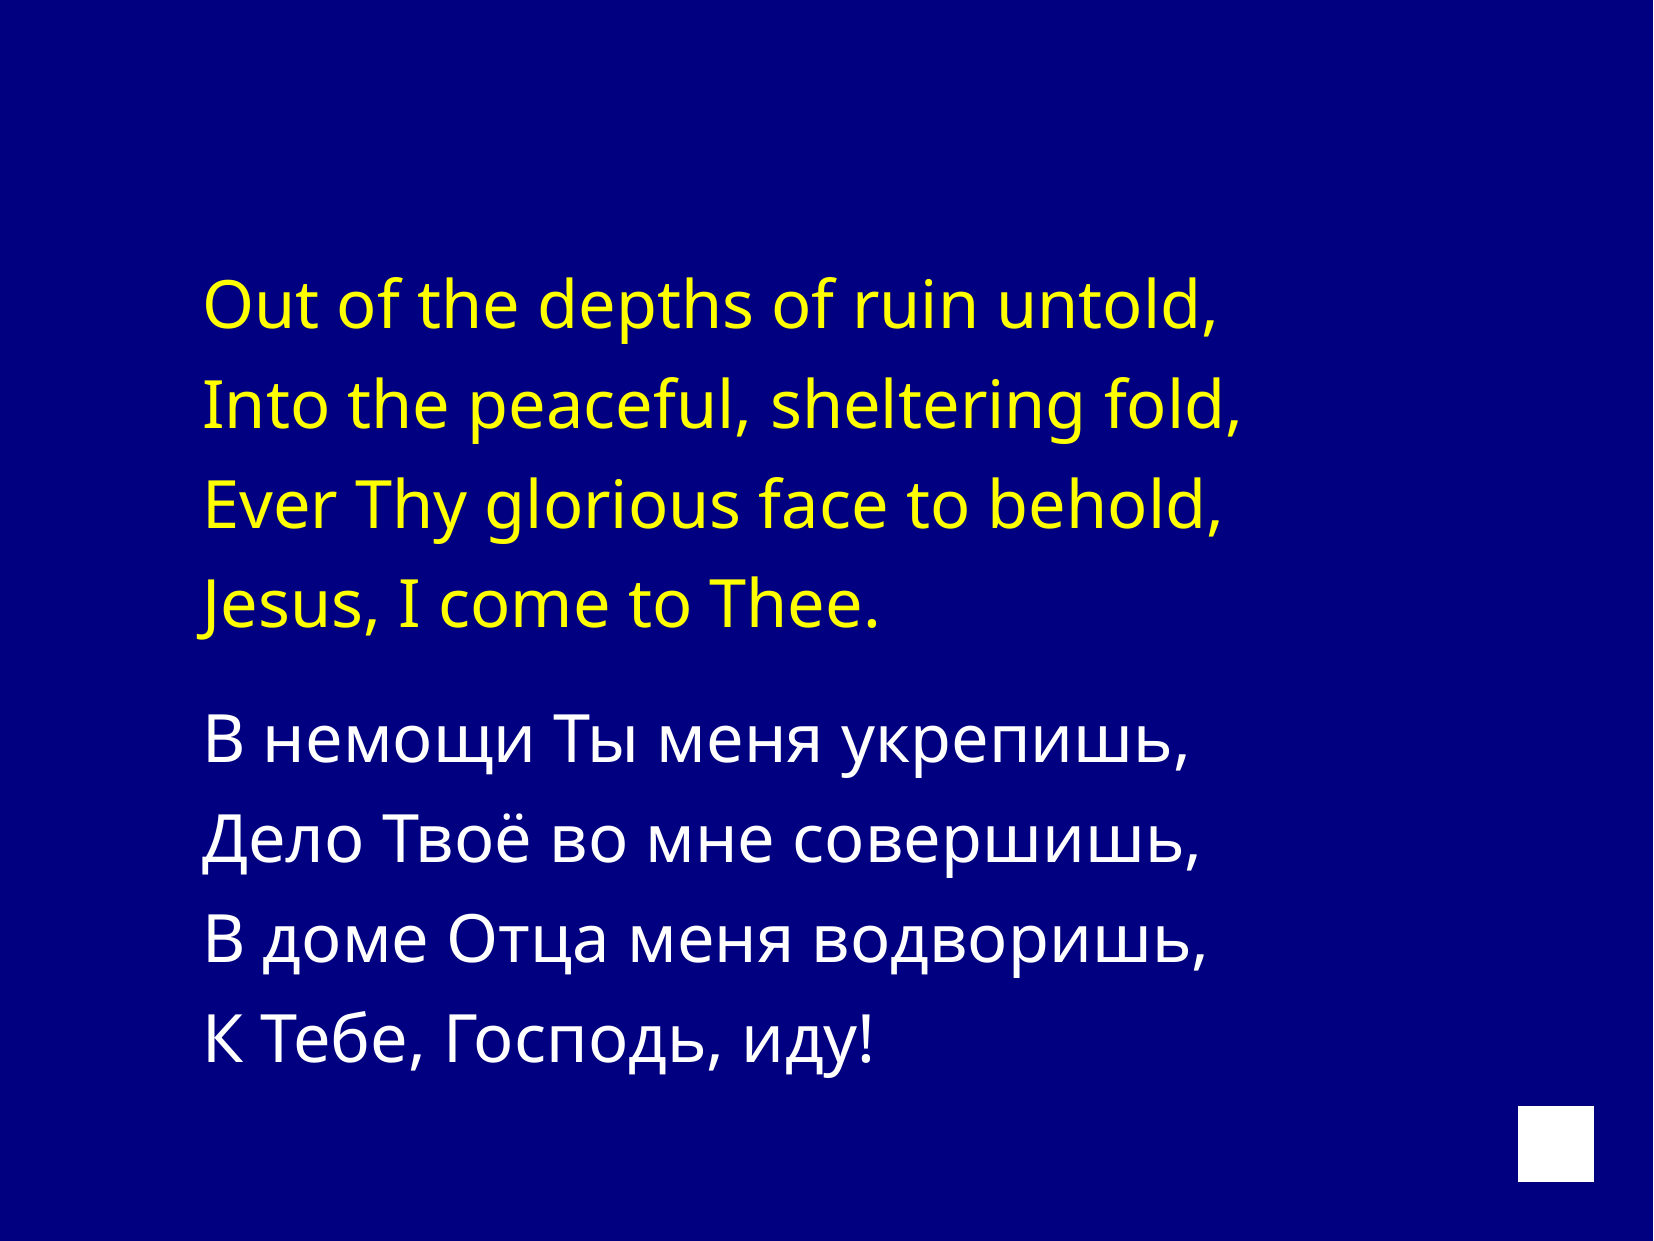

Out of the depths of ruin untold,
	Into the peaceful, sheltering fold,
	Ever Thy glorious face to behold,
	Jesus, I come to Thee.
	В немощи Ты меня укрепишь,
	Дело Твоё во мне совершишь,
	В доме Отца меня водворишь,
	К Тебе, Господь, иду!